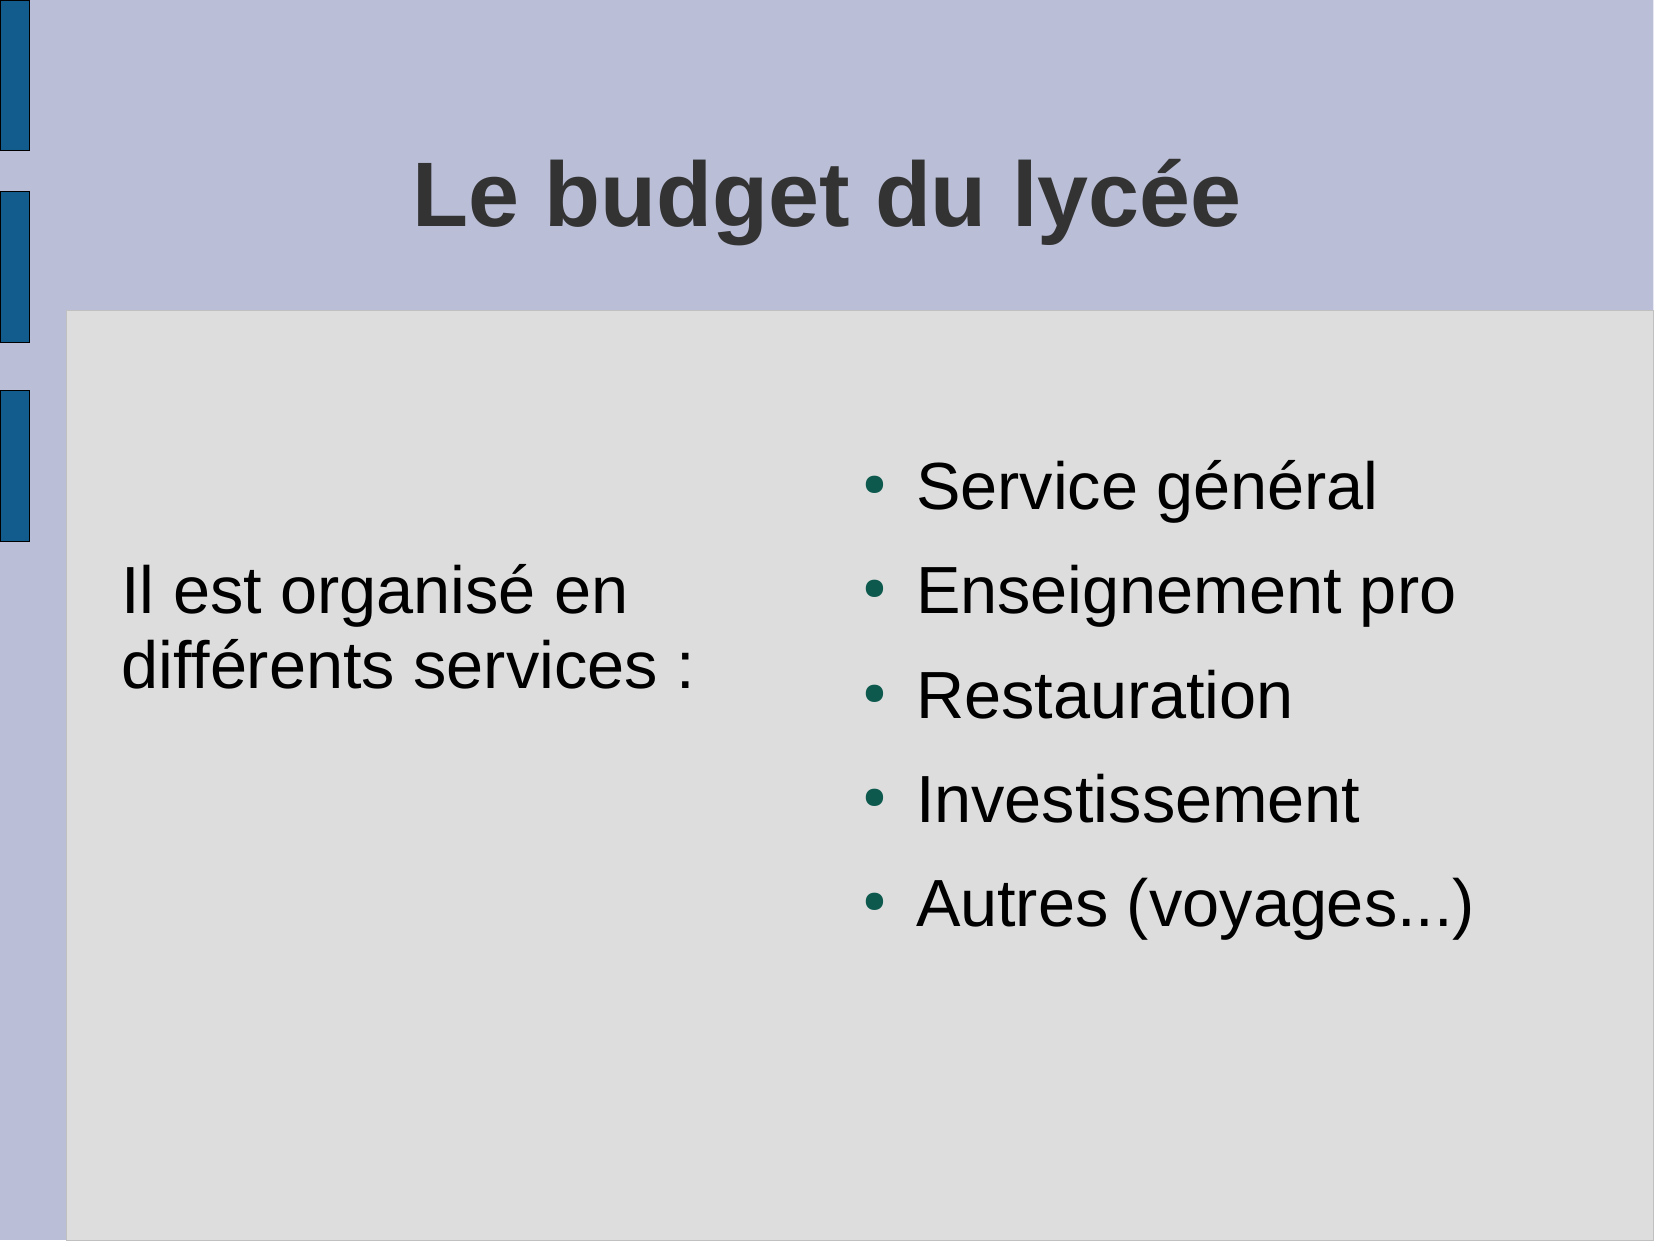

# Le budget du lycée
Il est organisé en différents services :
Service général
Enseignement pro
Restauration
Investissement
Autres (voyages...)